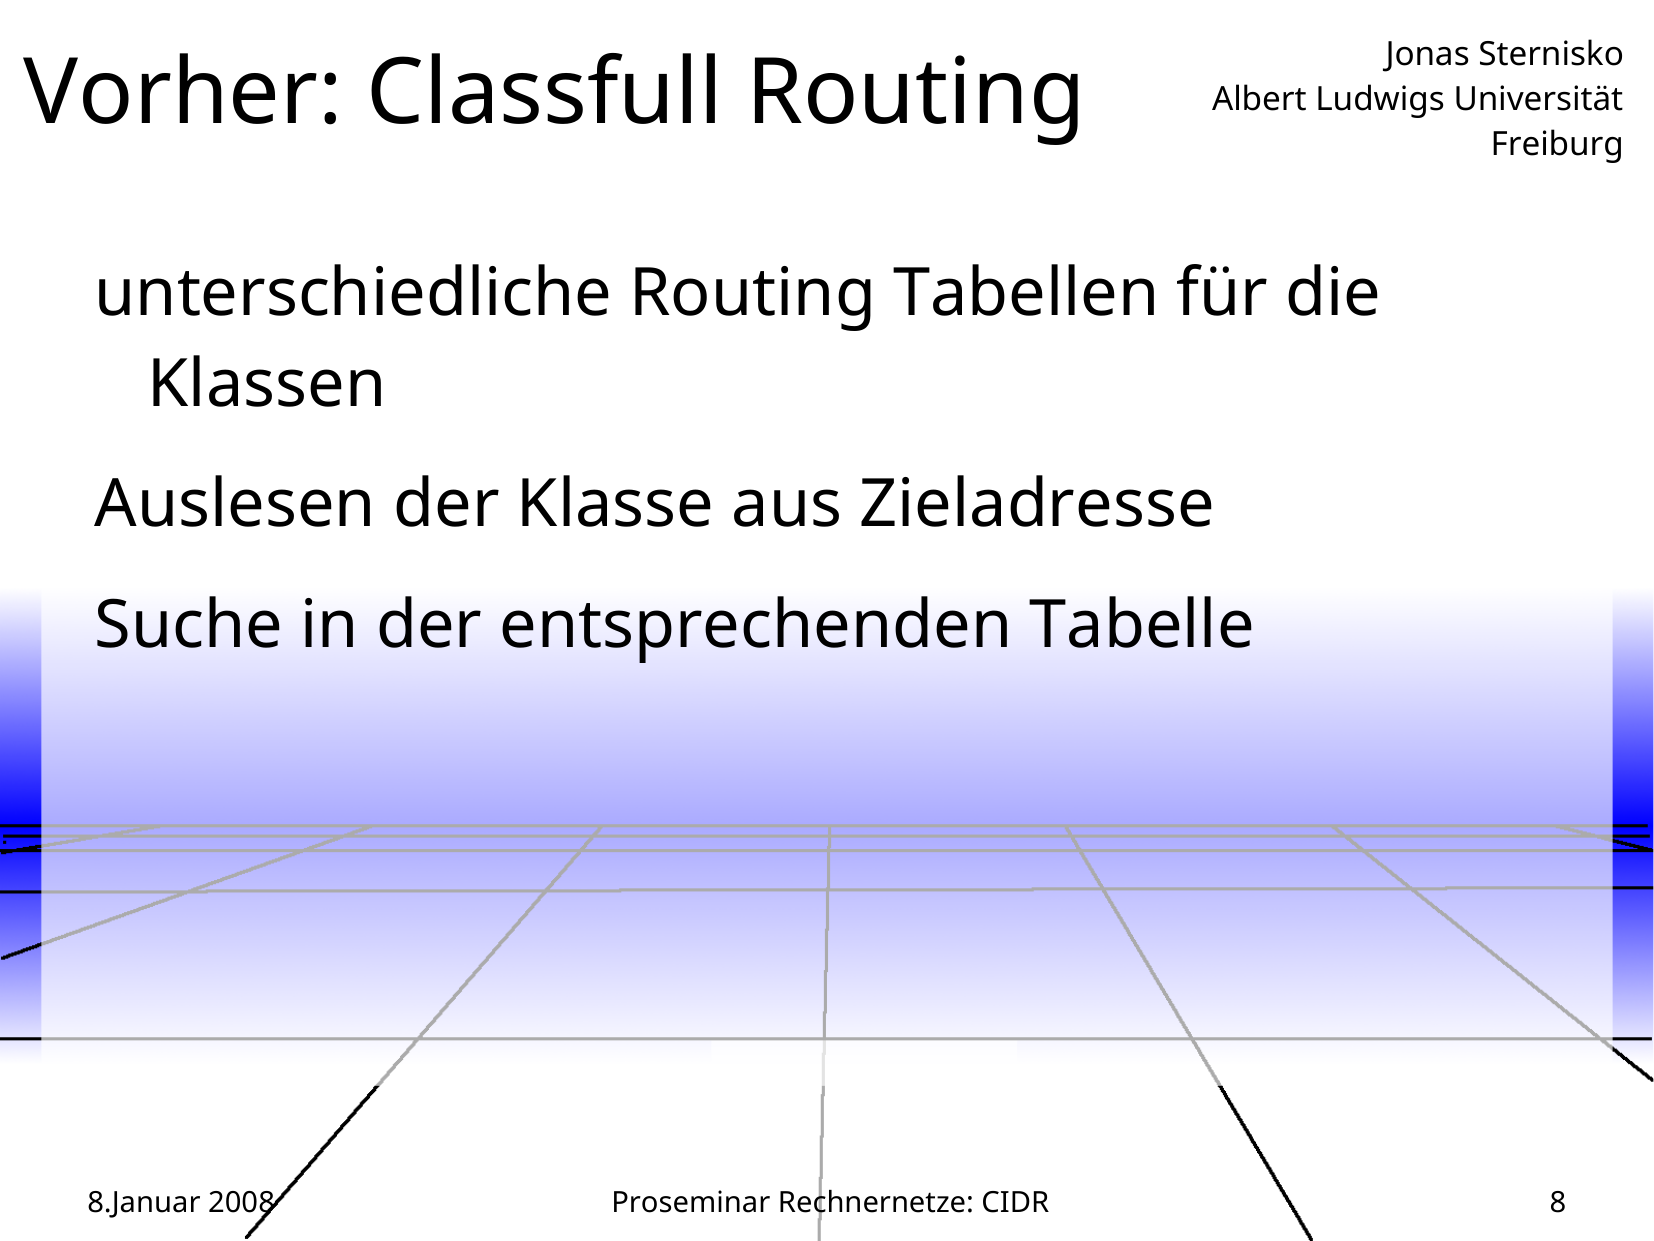

# Vorher: Classfull Routing
unterschiedliche Routing Tabellen für die Klassen
Auslesen der Klasse aus Zieladresse
Suche in der entsprechenden Tabelle
8.Januar 2008
Proseminar Rechnernetze: CIDR
8